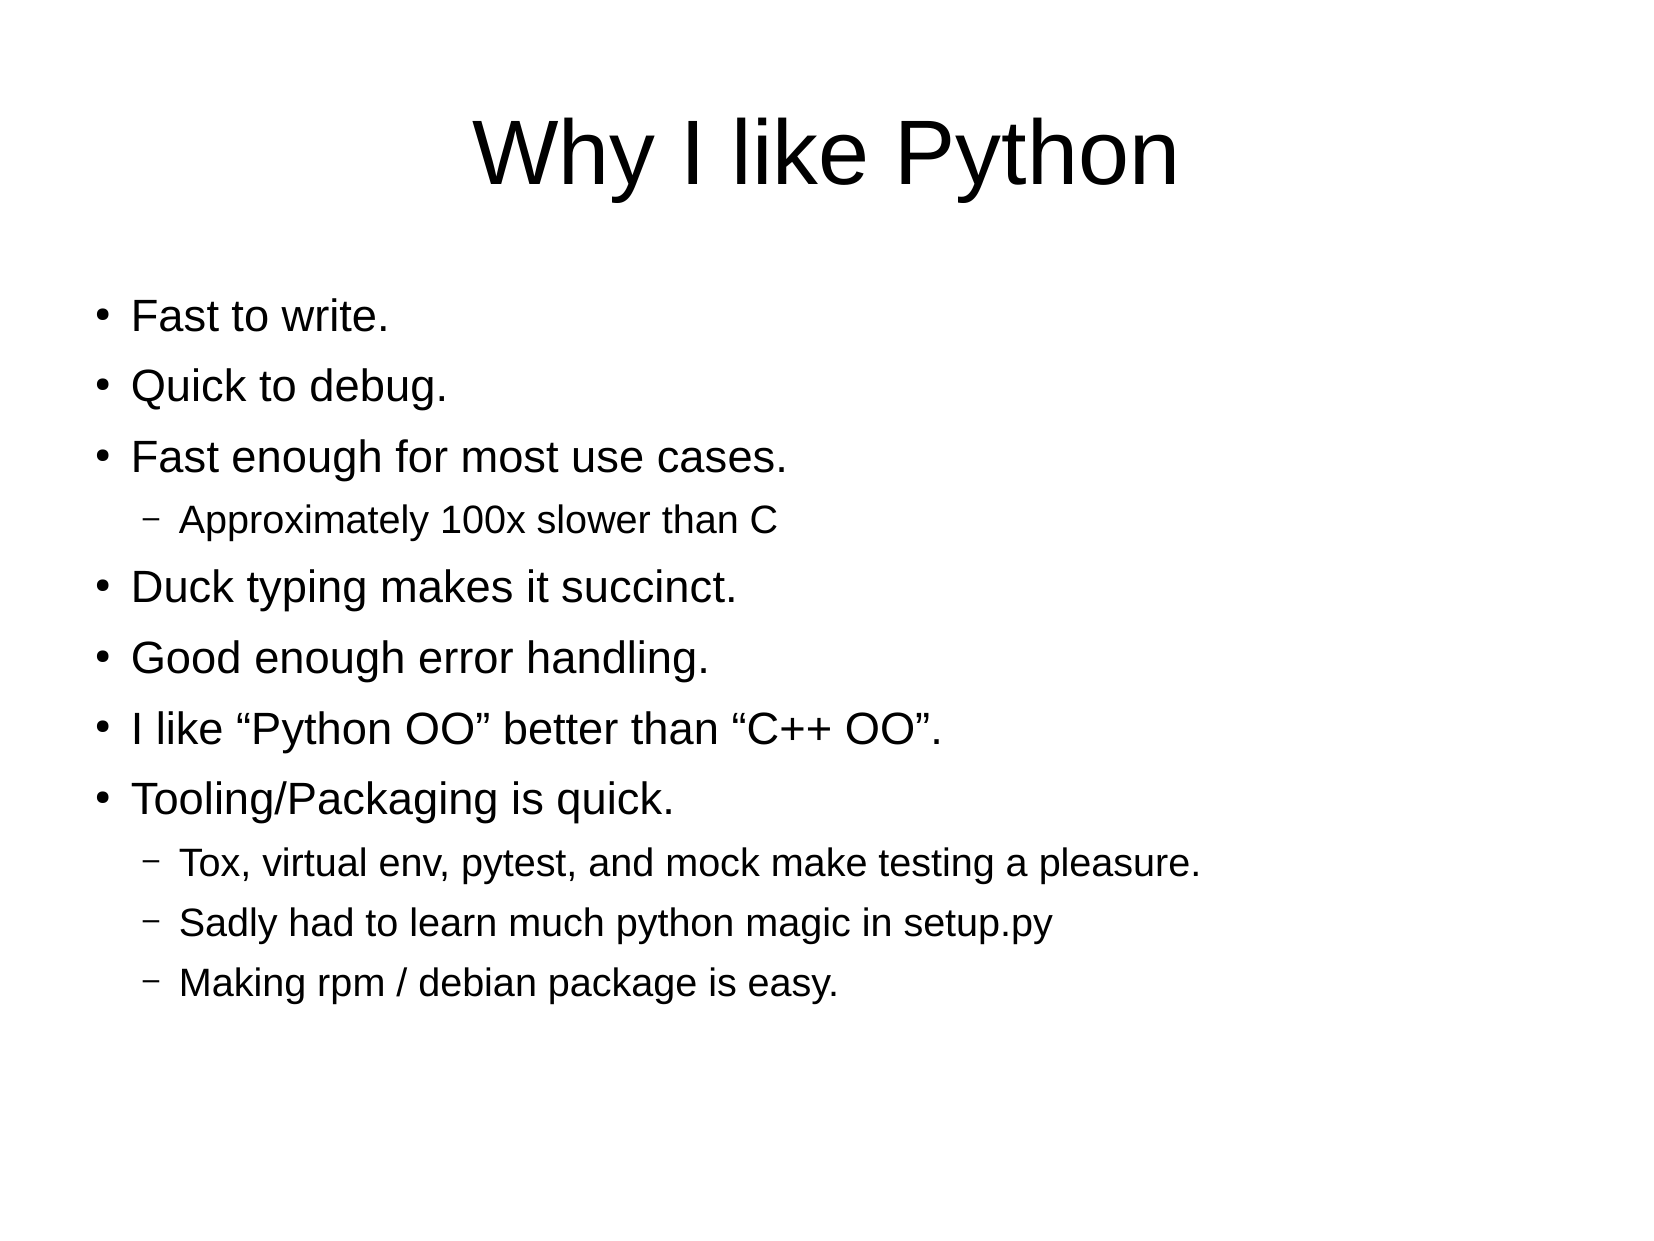

# Why I like Python
Fast to write.
Quick to debug.
Fast enough for most use cases.
Approximately 100x slower than C
Duck typing makes it succinct.
Good enough error handling.
I like “Python OO” better than “C++ OO”.
Tooling/Packaging is quick.
Tox, virtual env, pytest, and mock make testing a pleasure.
Sadly had to learn much python magic in setup.py
Making rpm / debian package is easy.